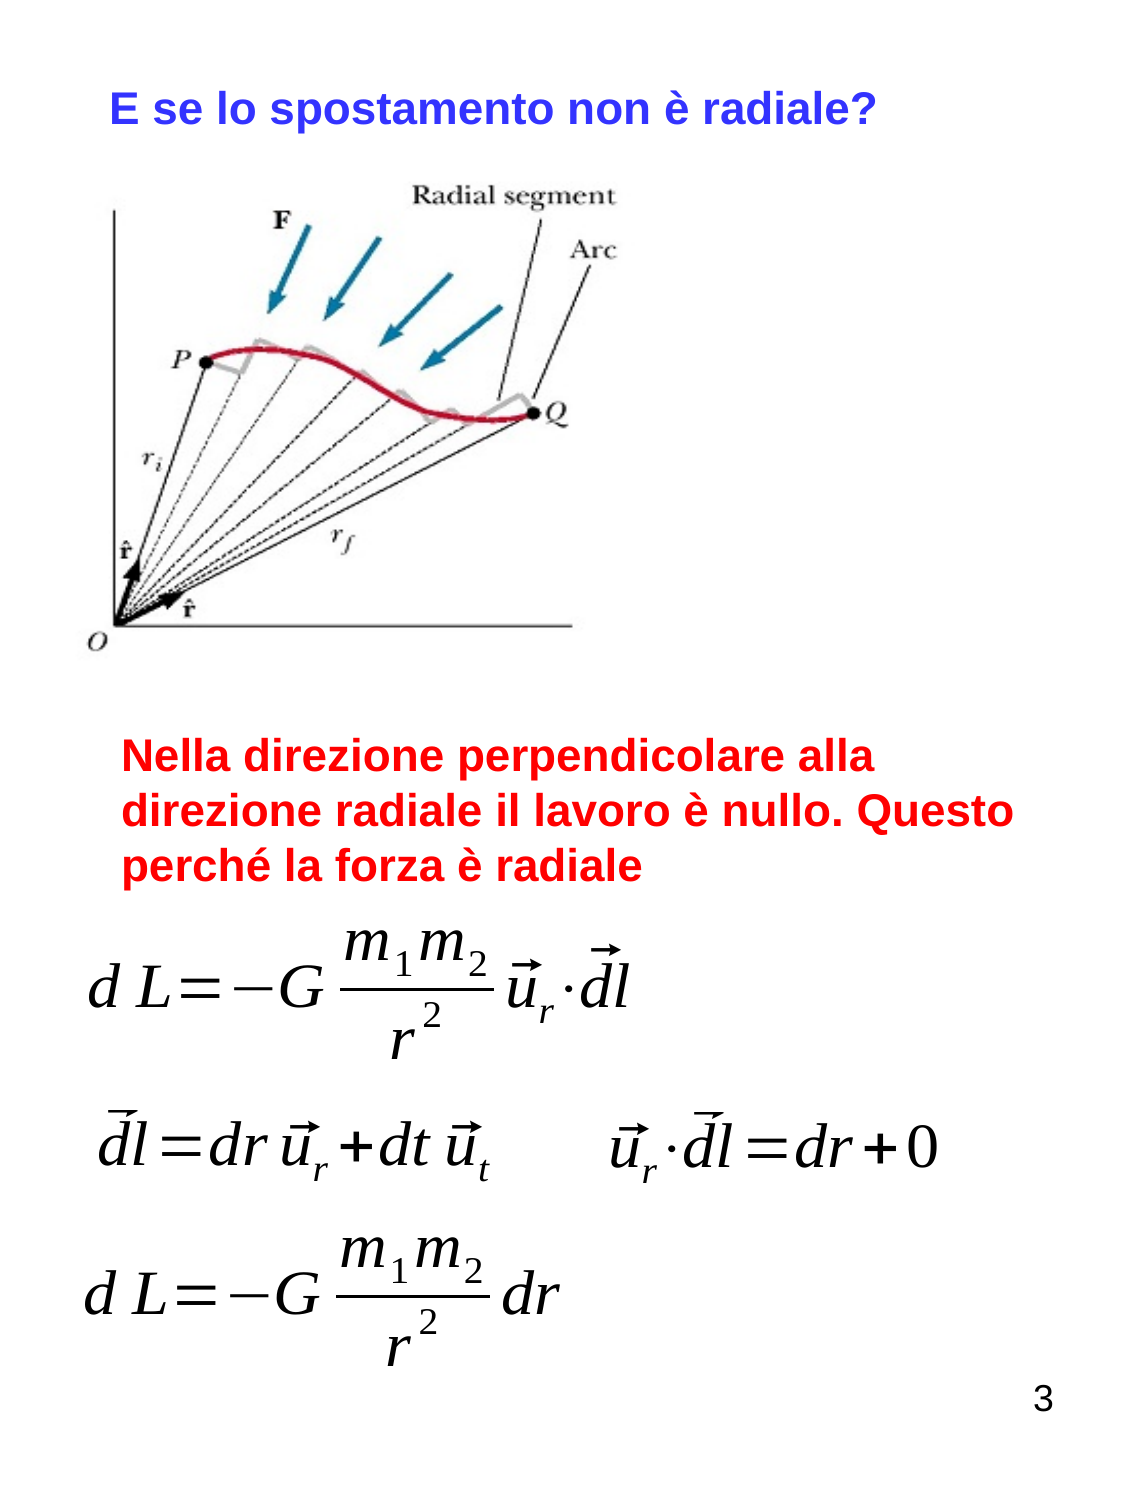

E se lo spostamento non è radiale?
Nella direzione perpendicolare alla direzione radiale il lavoro è nullo. Questo perché la forza è radiale
P3 Forze Conservative
3